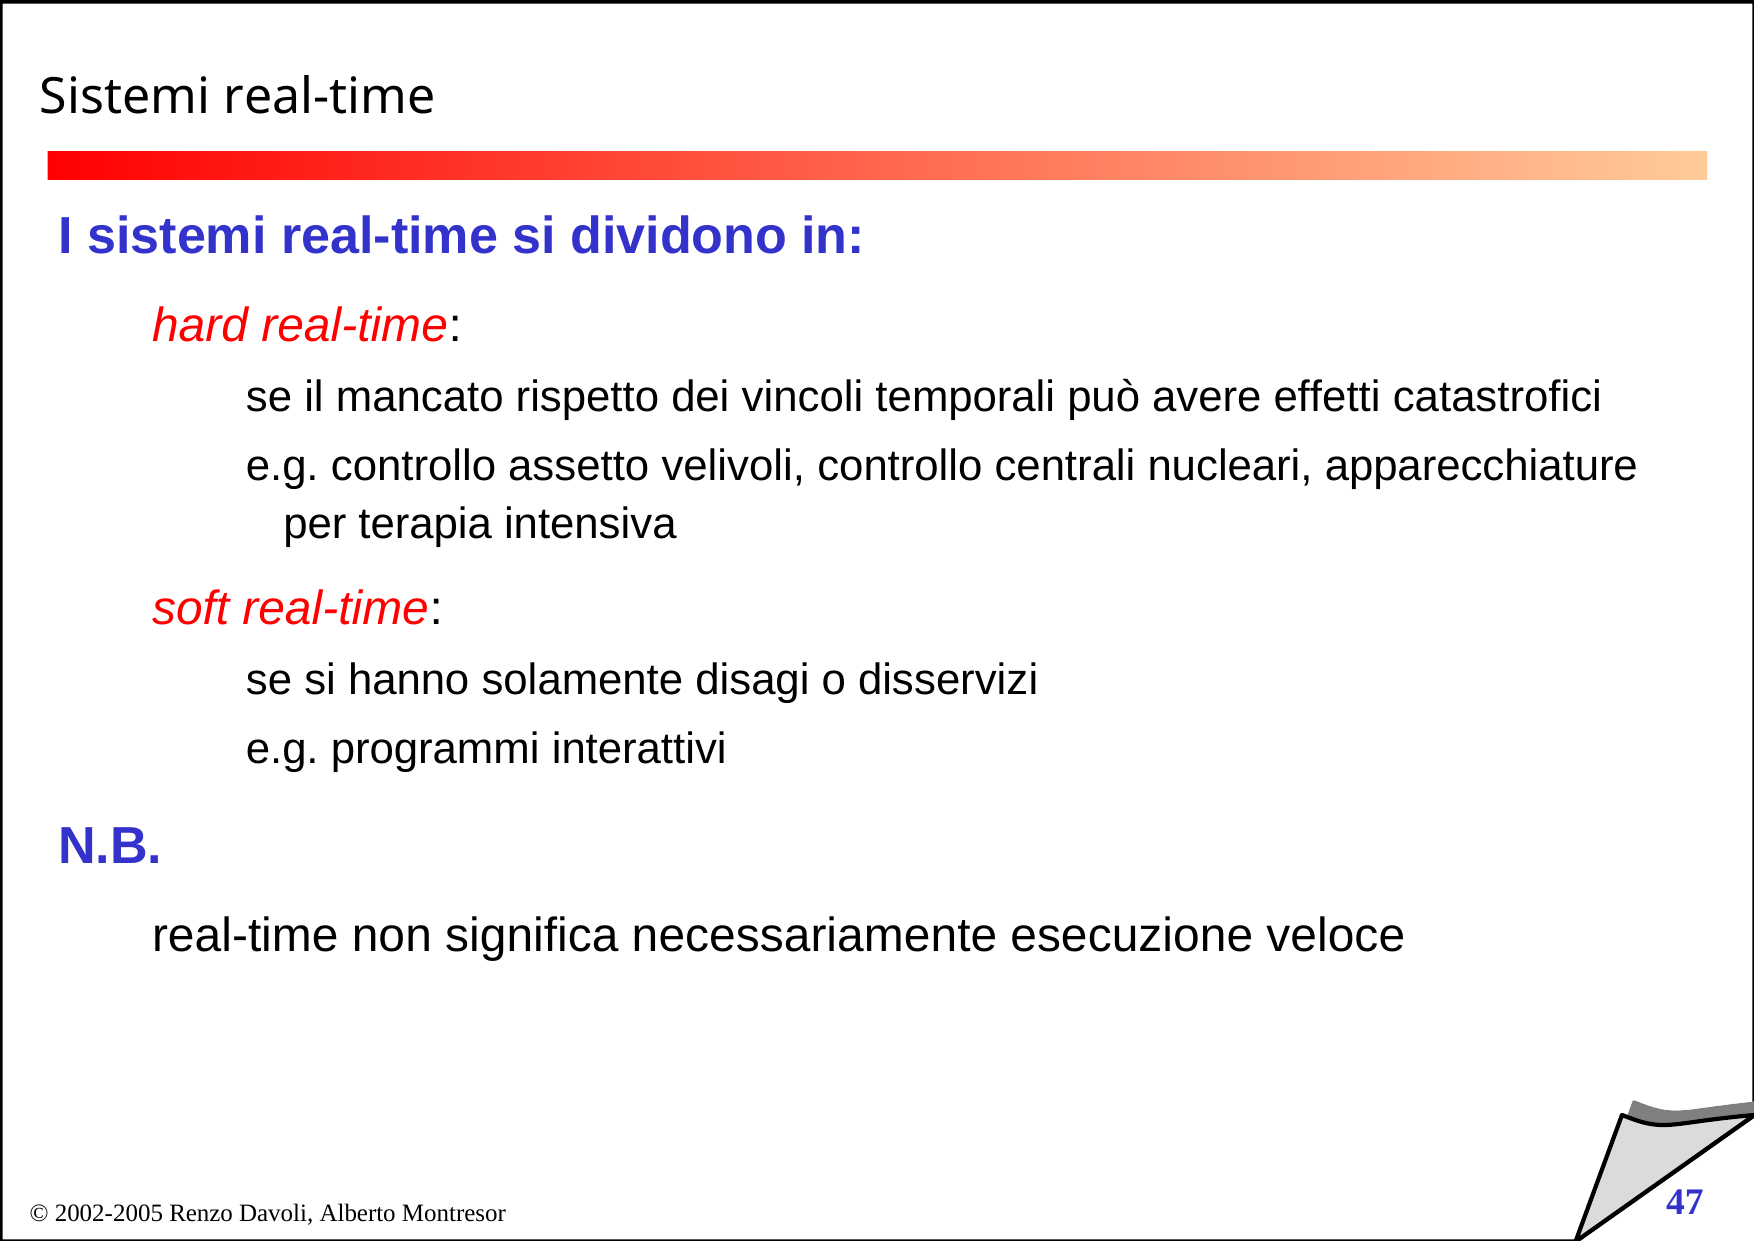

# Sistemi real-time
I sistemi real-time si dividono in:
hard real-time:
se il mancato rispetto dei vincoli temporali può avere effetti catastrofici
e.g. controllo assetto velivoli, controllo centrali nucleari, apparecchiature per terapia intensiva
soft real-time:
se si hanno solamente disagi o disservizi
e.g. programmi interattivi
N.B.
real-time non significa necessariamente esecuzione veloce